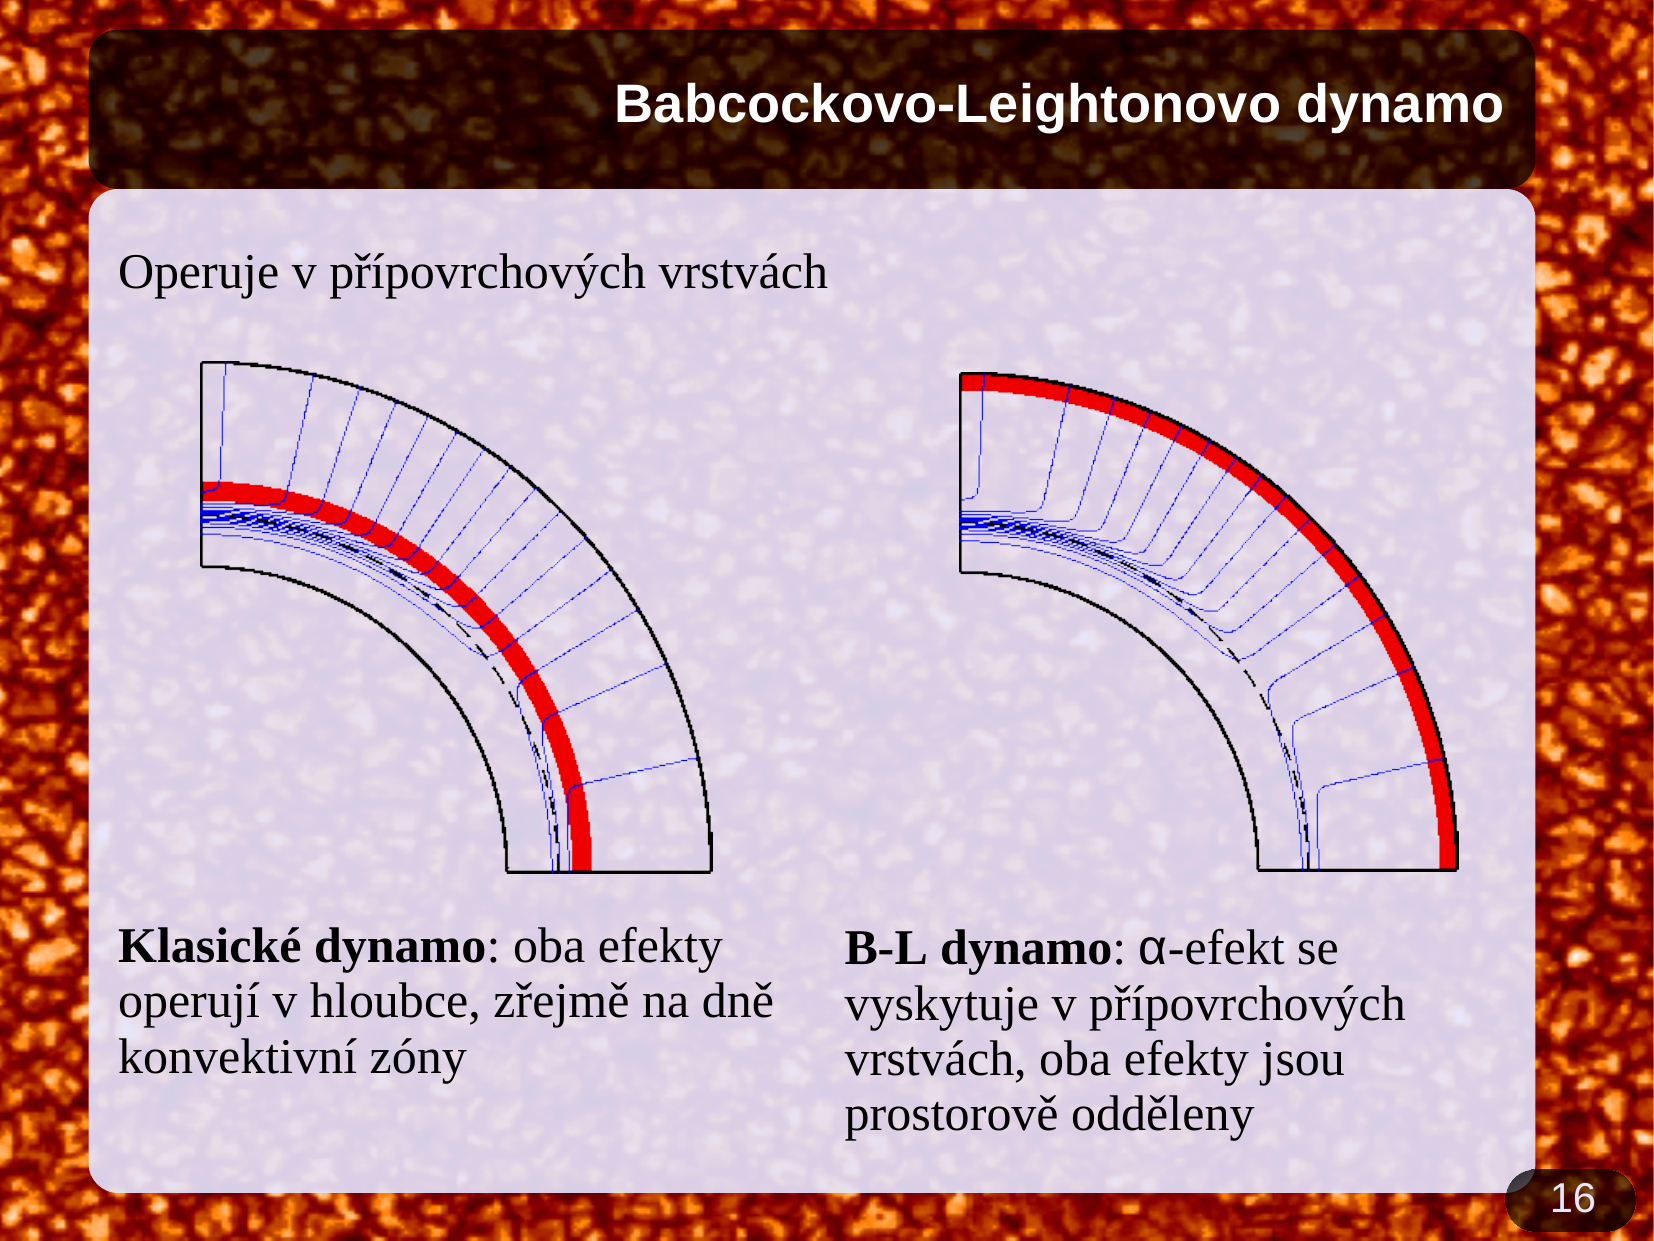

# Babcockovo-Leightonovo dynamo
Operuje v přípovrchových vrstvách
Klasické dynamo: oba efekty operují v hloubce, zřejmě na dně konvektivní zóny
B-L dynamo: α-efekt se vyskytuje v přípovrchových vrstvách, oba efekty jsou prostorově odděleny